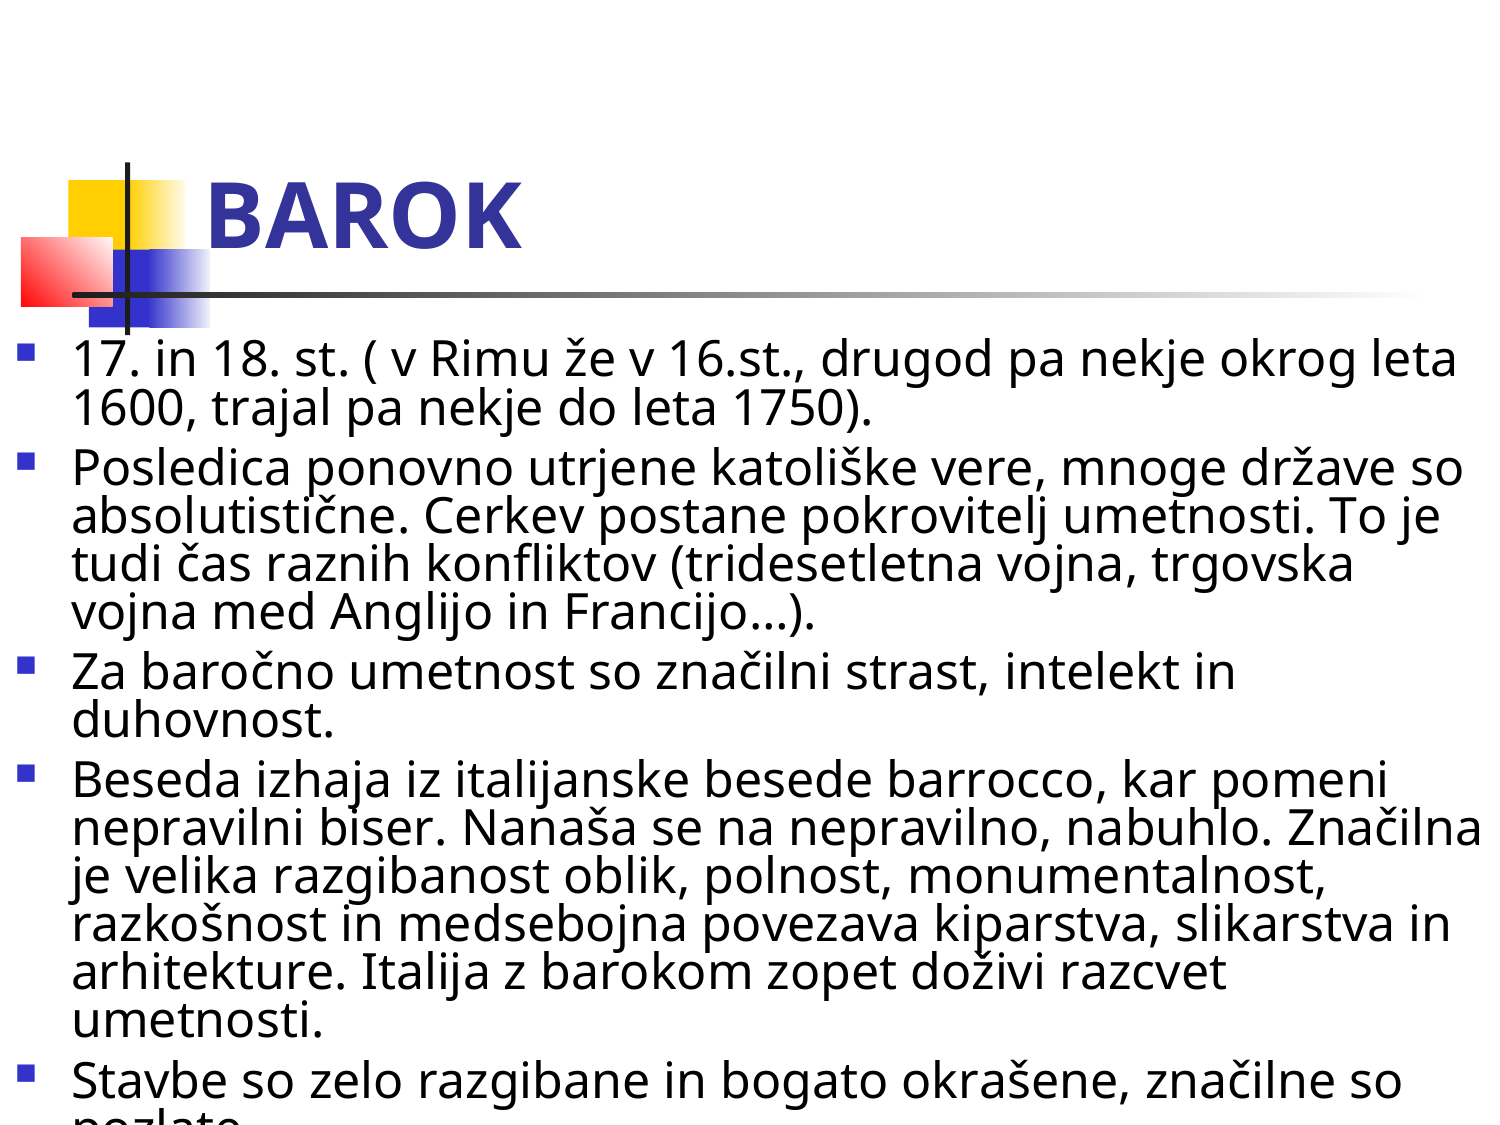

# BAROK
17. in 18. st. ( v Rimu že v 16.st., drugod pa nekje okrog leta 1600, trajal pa nekje do leta 1750).
Posledica ponovno utrjene katoliške vere, mnoge države so absolutistične. Cerkev postane pokrovitelj umetnosti. To je tudi čas raznih konfliktov (tridesetletna vojna, trgovska vojna med Anglijo in Francijo…).
Za baročno umetnost so značilni strast, intelekt in duhovnost.
Beseda izhaja iz italijanske besede barrocco, kar pomeni nepravilni biser. Nanaša se na nepravilno, nabuhlo. Značilna je velika razgibanost oblik, polnost, monumentalnost, razkošnost in medsebojna povezava kiparstva, slikarstva in arhitekture. Italija z barokom zopet doživi razcvet umetnosti.
Stavbe so zelo razgibane in bogato okrašene, značilne so pozlate
Svoje slog znotraj baroka predstavlja ROKOKO.